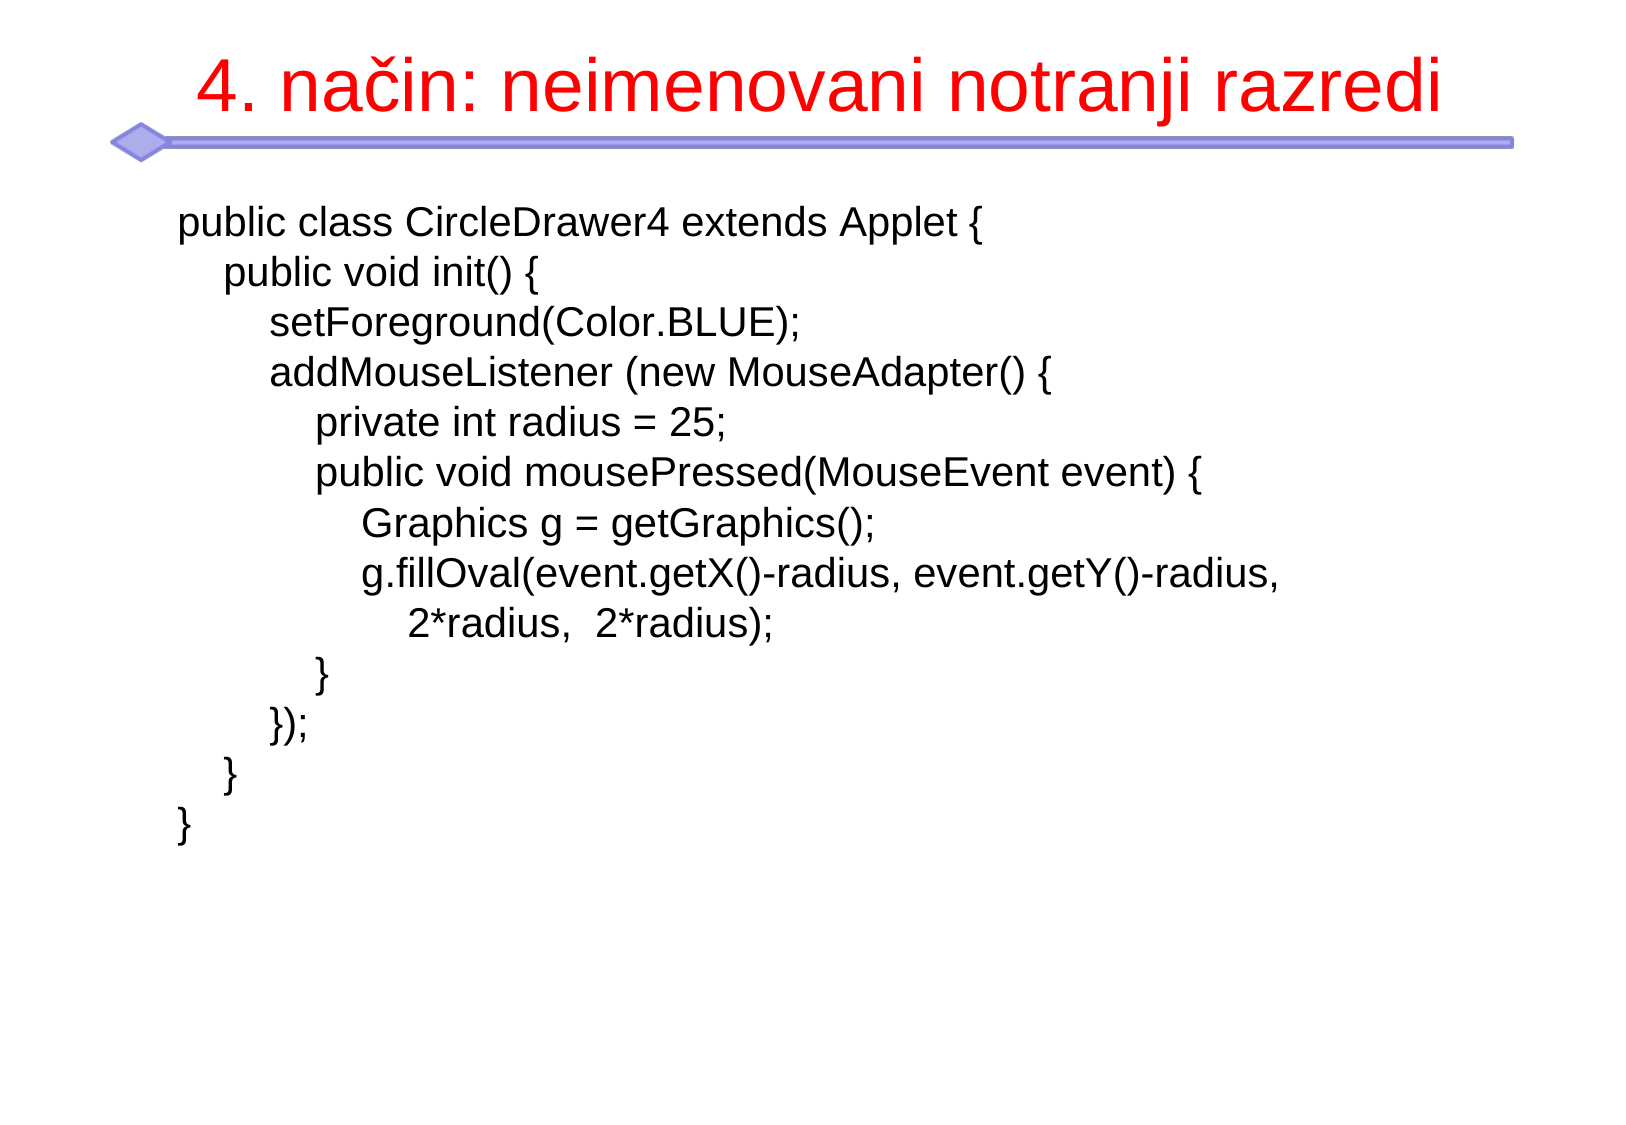

# 4. način: neimenovani notranji razredi
public class CircleDrawer4 extends Applet {
 public void init() {
 setForeground(Color.BLUE);
 addMouseListener (new MouseAdapter() {
 private int radius = 25;
 public void mousePressed(MouseEvent event) {
 Graphics g = getGraphics();
 g.fillOval(event.getX()-radius, event.getY()-radius,
 2*radius, 2*radius);
 }
 });
 }
}